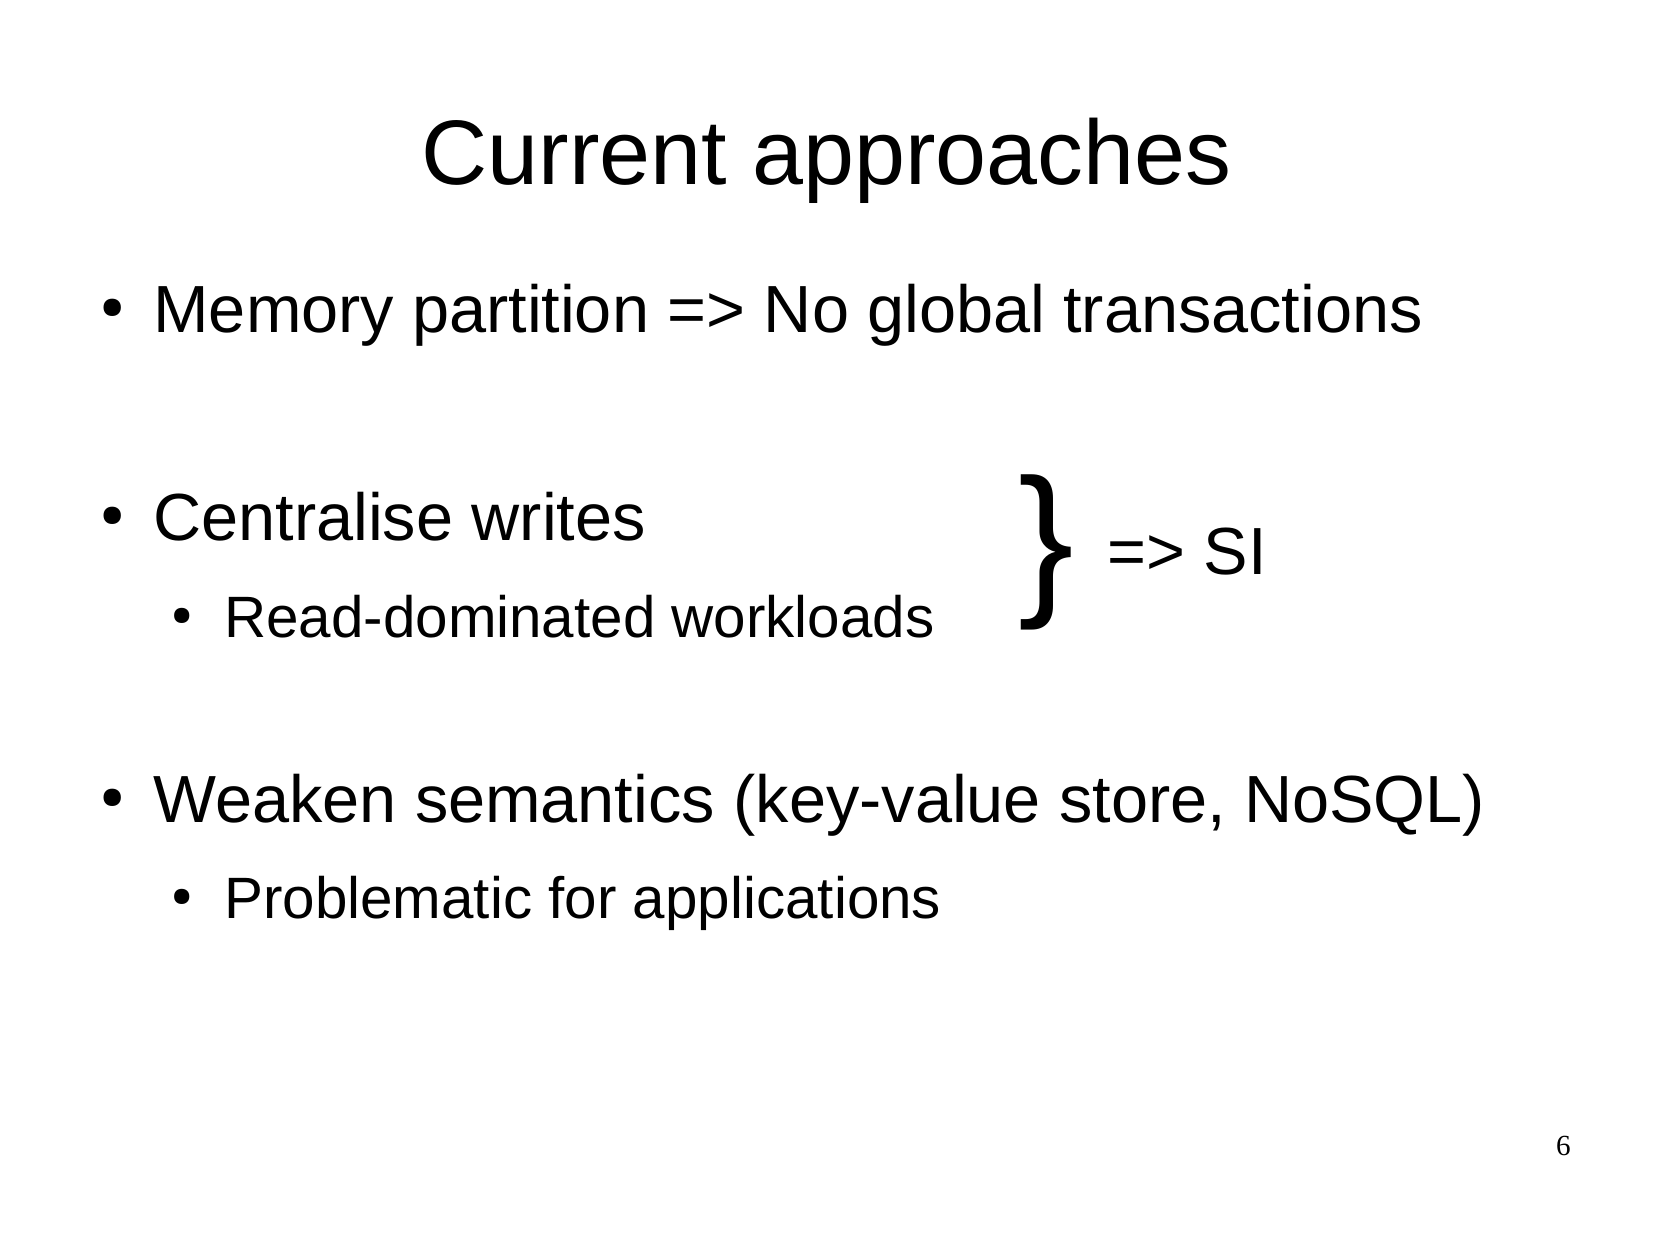

# Current approaches
Memory partition => No global transactions
Centralise writes
Read-dominated workloads
Weaken semantics (key-value store, NoSQL)
Problematic for applications
}
=> SI
6